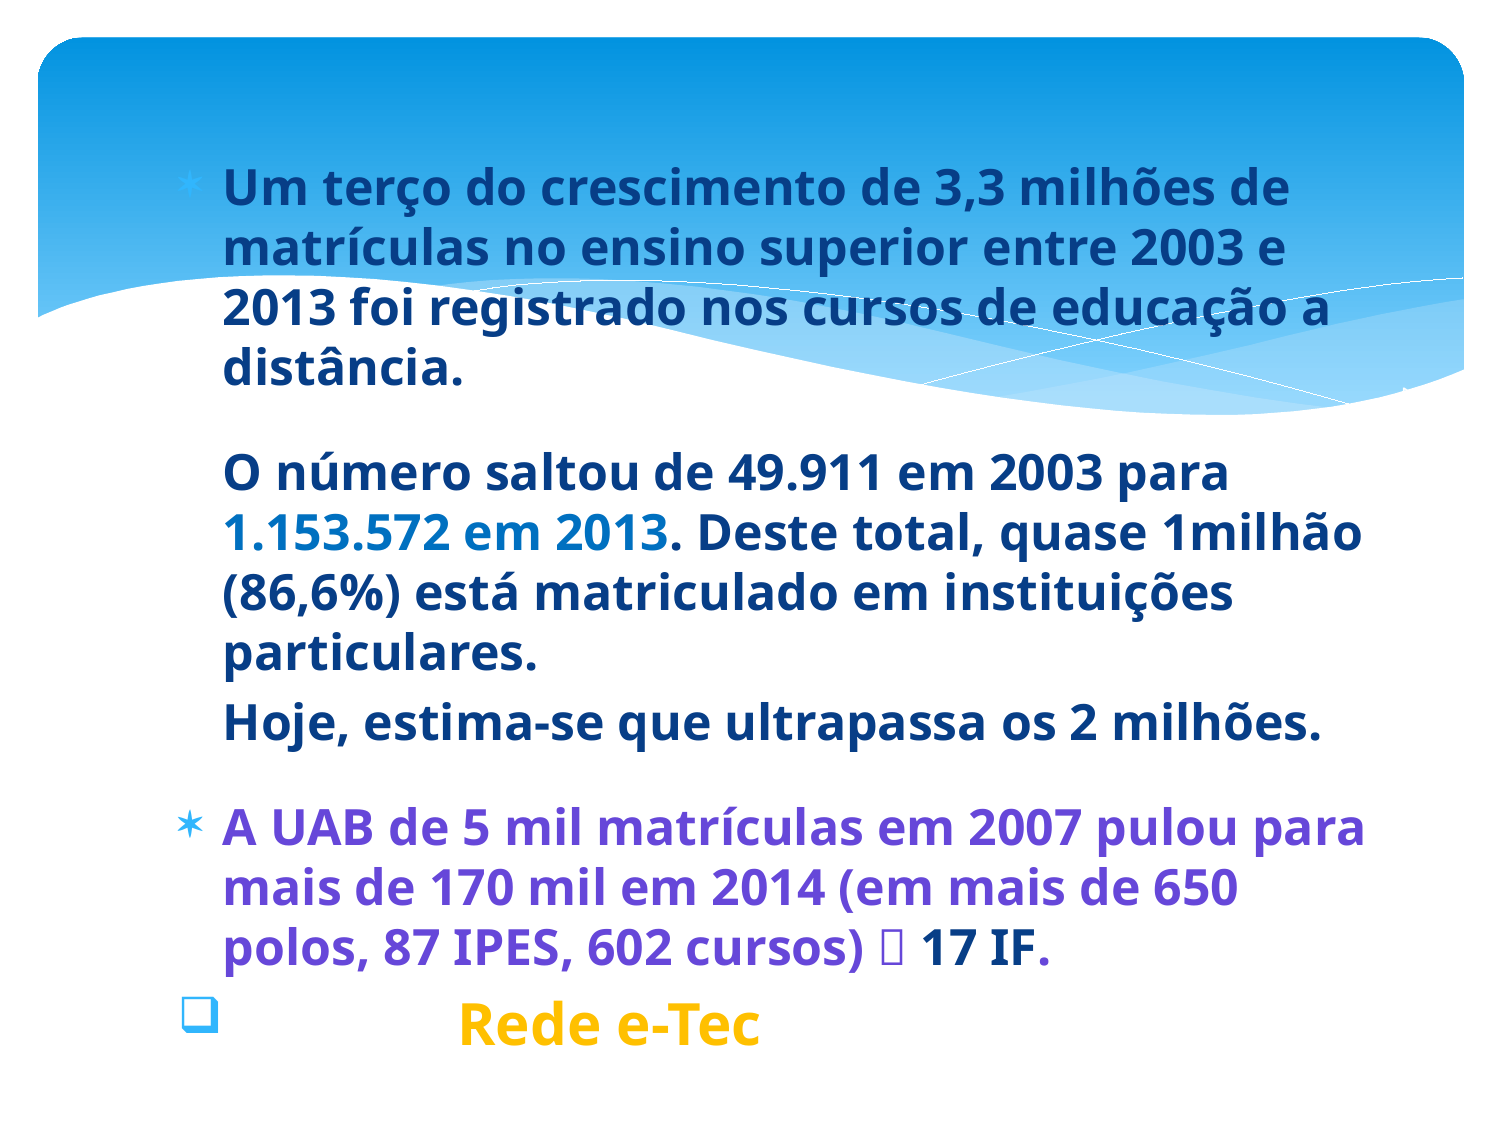

# Um terço do crescimento de 3,3 milhões de matrículas no ensino superior entre 2003 e 2013 foi registrado nos cursos de educação a distância.
	O número saltou de 49.911 em 2003 para 1.153.572 em 2013. Deste total, quase 1milhão (86,6%) está matriculado em instituições particulares.
	Hoje, estima-se que ultrapassa os 2 milhões.
A UAB de 5 mil matrículas em 2007 pulou para mais de 170 mil em 2014 (em mais de 650 polos, 87 IPES, 602 cursos)  17 IF.
			 Rede e-Tec